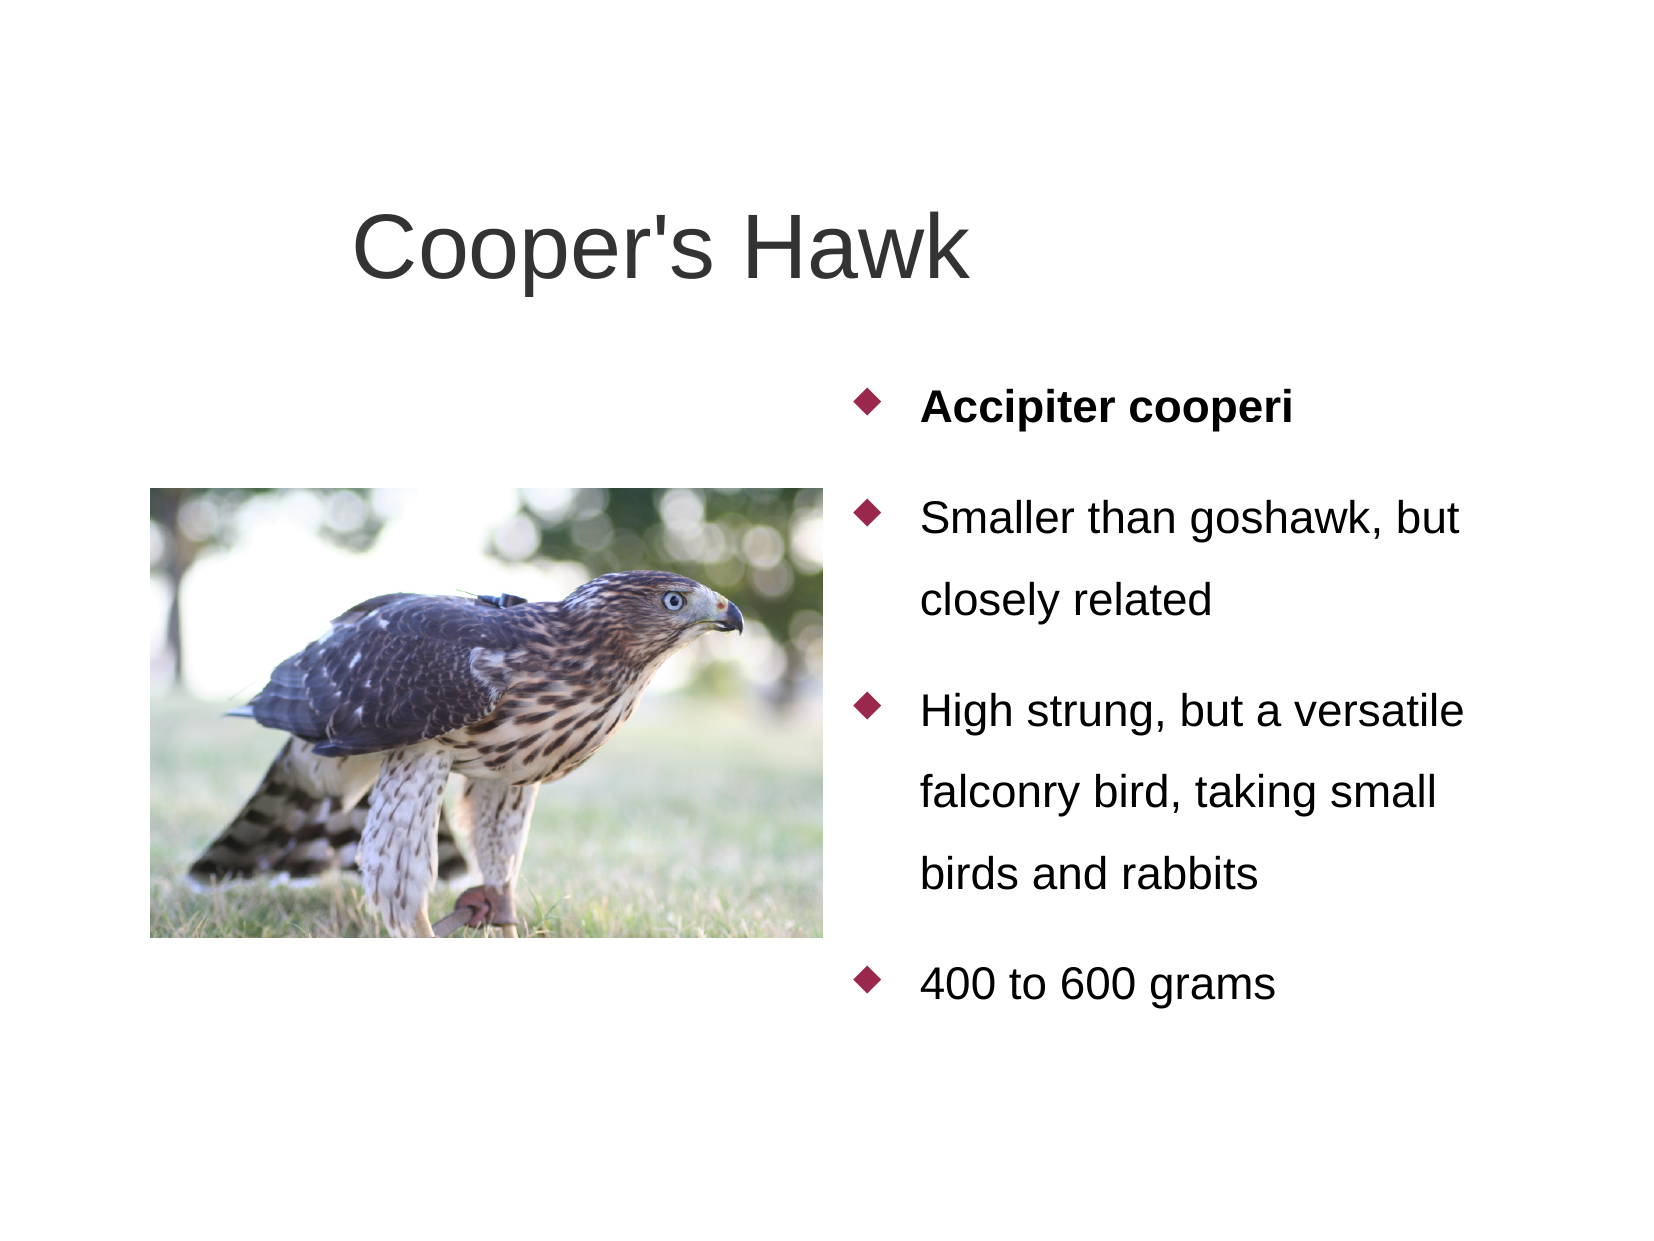

# Cooper's Hawk ‏
Accipiter cooperi
Smaller than goshawk, but closely related
High strung, but a versatile falconry bird, taking small birds and rabbits
400 to 600 grams